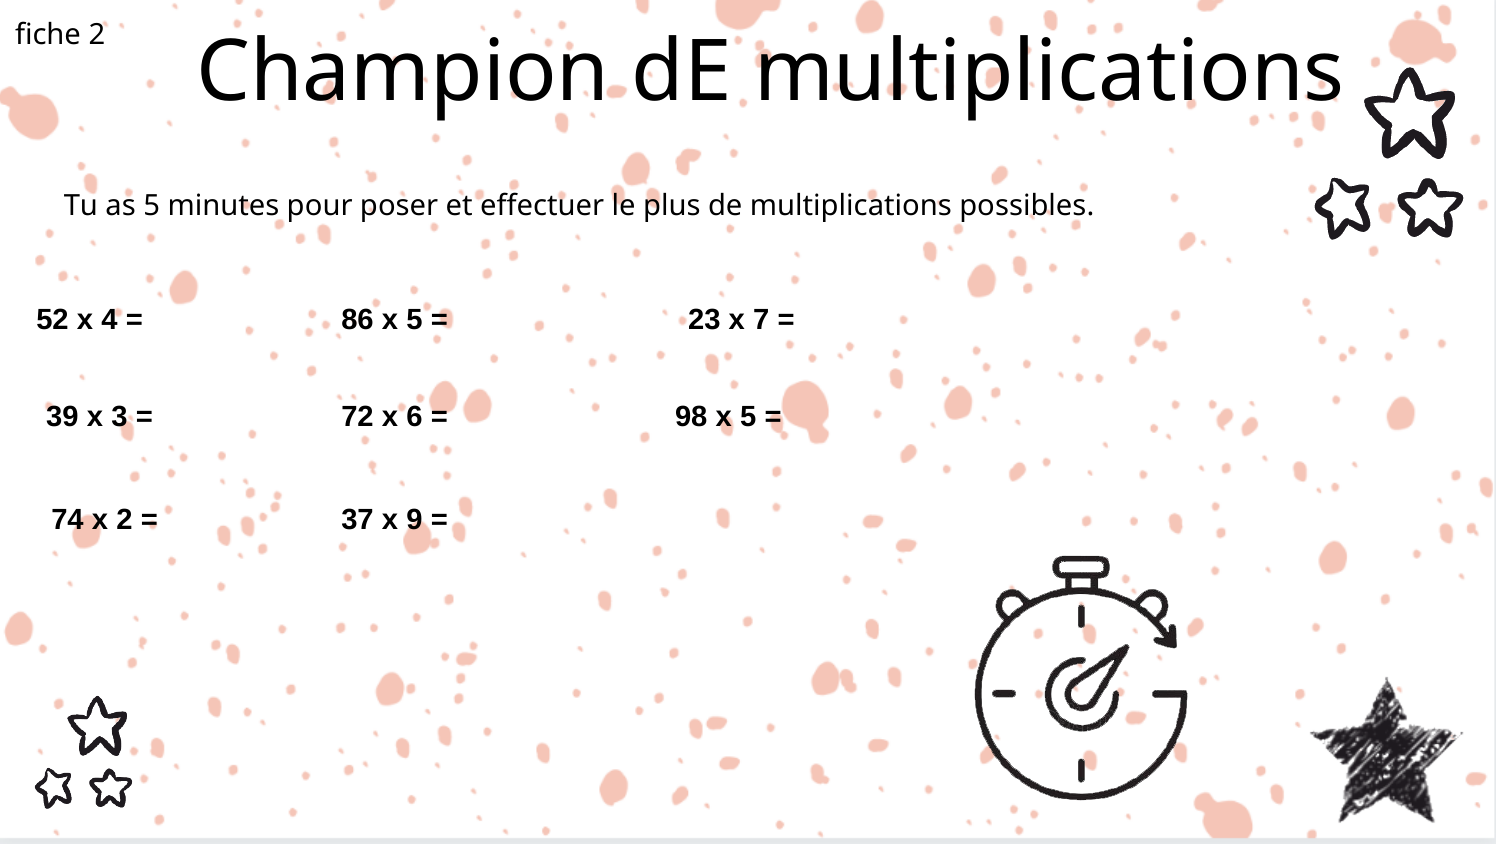

fiche 2
Champion dE multiplications
Tu as 5 minutes pour poser et effectuer le plus de multiplications possibles.
52 x 4 =
86 x 5 =
23 x 7 =
39 x 3 =
72 x 6 =
98 x 5 =
74 x 2 =
37 x 9 =